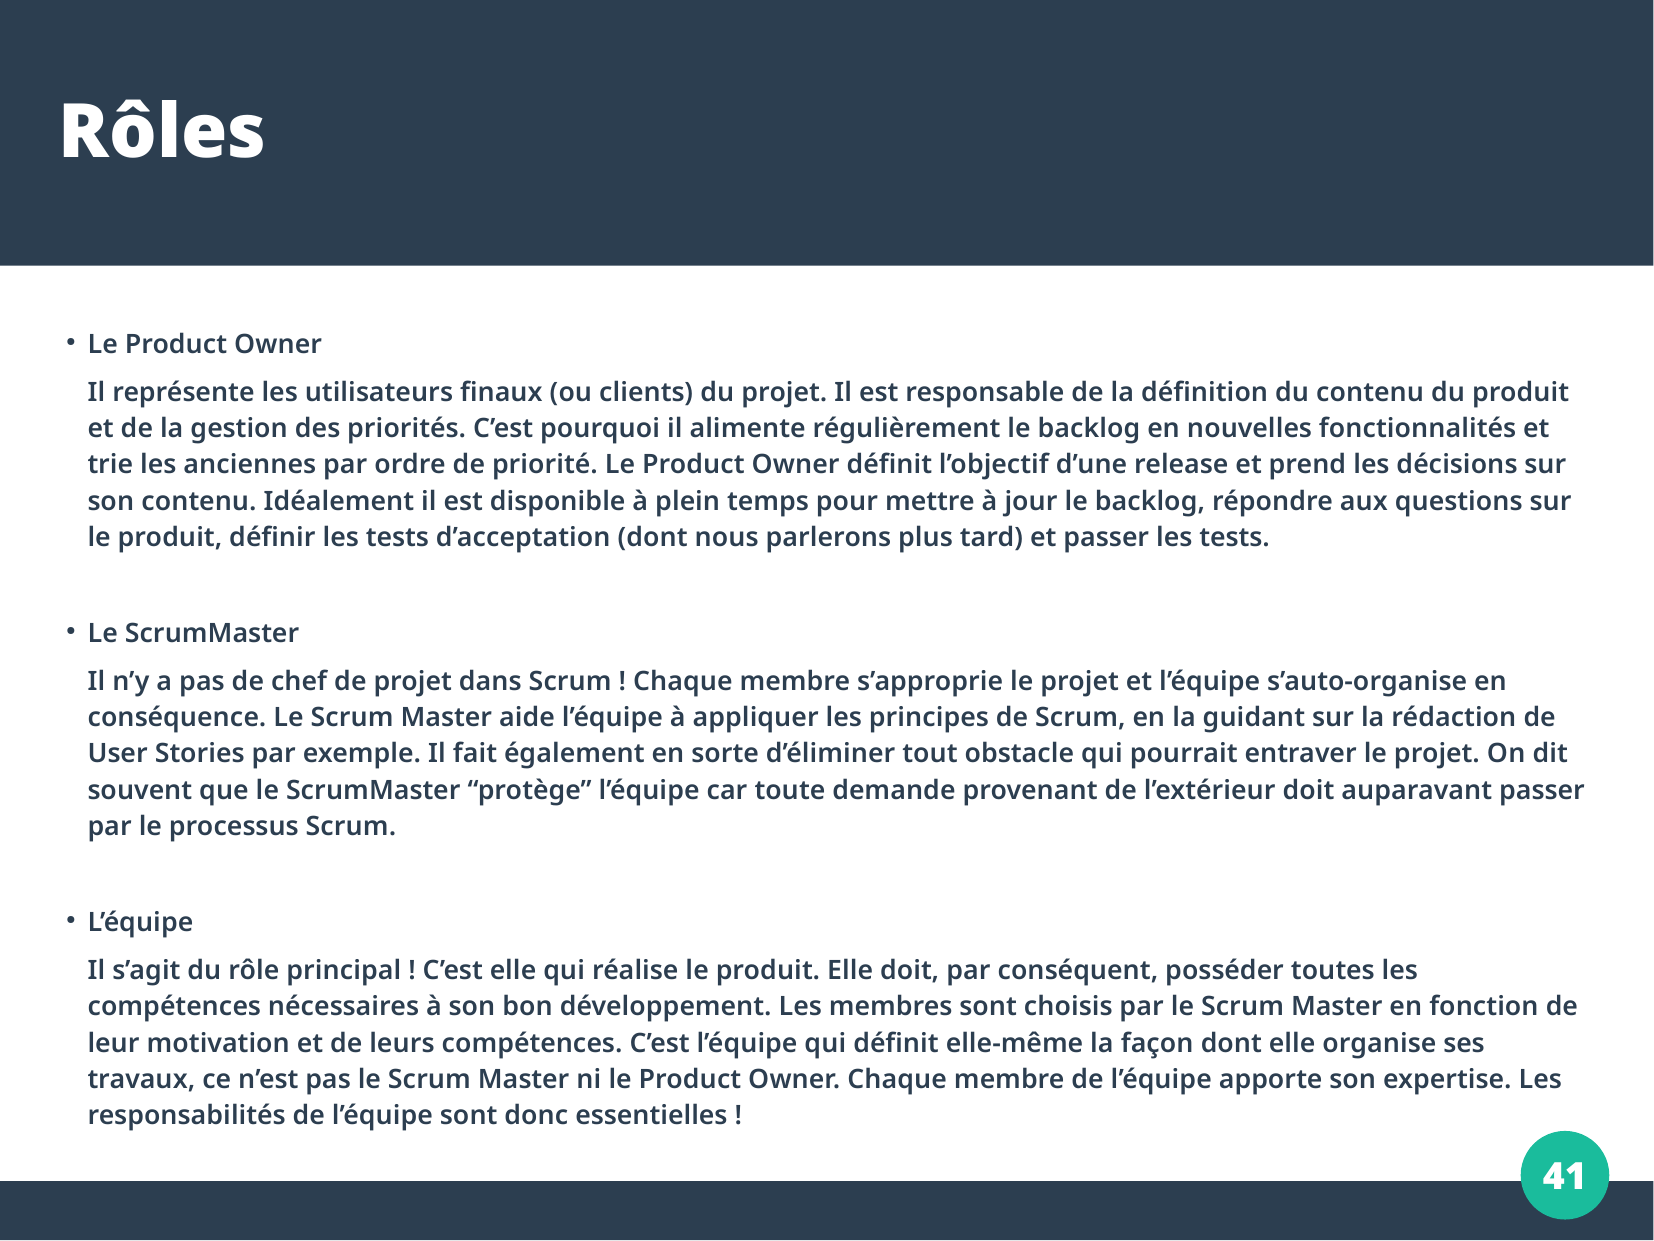

# Rôles
Le Product Owner
Il représente les utilisateurs finaux (ou clients) du projet. Il est responsable de la définition du contenu du produit et de la gestion des priorités. C’est pourquoi il alimente régulièrement le backlog en nouvelles fonctionnalités et trie les anciennes par ordre de priorité. Le Product Owner définit l’objectif d’une release et prend les décisions sur son contenu. Idéalement il est disponible à plein temps pour mettre à jour le backlog, répondre aux questions sur le produit, définir les tests d’acceptation (dont nous parlerons plus tard) et passer les tests.
Le ScrumMaster
Il n’y a pas de chef de projet dans Scrum ! Chaque membre s’approprie le projet et l’équipe s’auto-organise en conséquence. Le Scrum Master aide l’équipe à appliquer les principes de Scrum, en la guidant sur la rédaction de User Stories par exemple. Il fait également en sorte d’éliminer tout obstacle qui pourrait entraver le projet. On dit souvent que le ScrumMaster “protège” l’équipe car toute demande provenant de l’extérieur doit auparavant passer par le processus Scrum.
L’équipe
Il s’agit du rôle principal ! C’est elle qui réalise le produit. Elle doit, par conséquent, posséder toutes les compétences nécessaires à son bon développement. Les membres sont choisis par le Scrum Master en fonction de leur motivation et de leurs compétences. C’est l’équipe qui définit elle-même la façon dont elle organise ses travaux, ce n’est pas le Scrum Master ni le Product Owner. Chaque membre de l’équipe apporte son expertise. Les responsabilités de l’équipe sont donc essentielles !
41